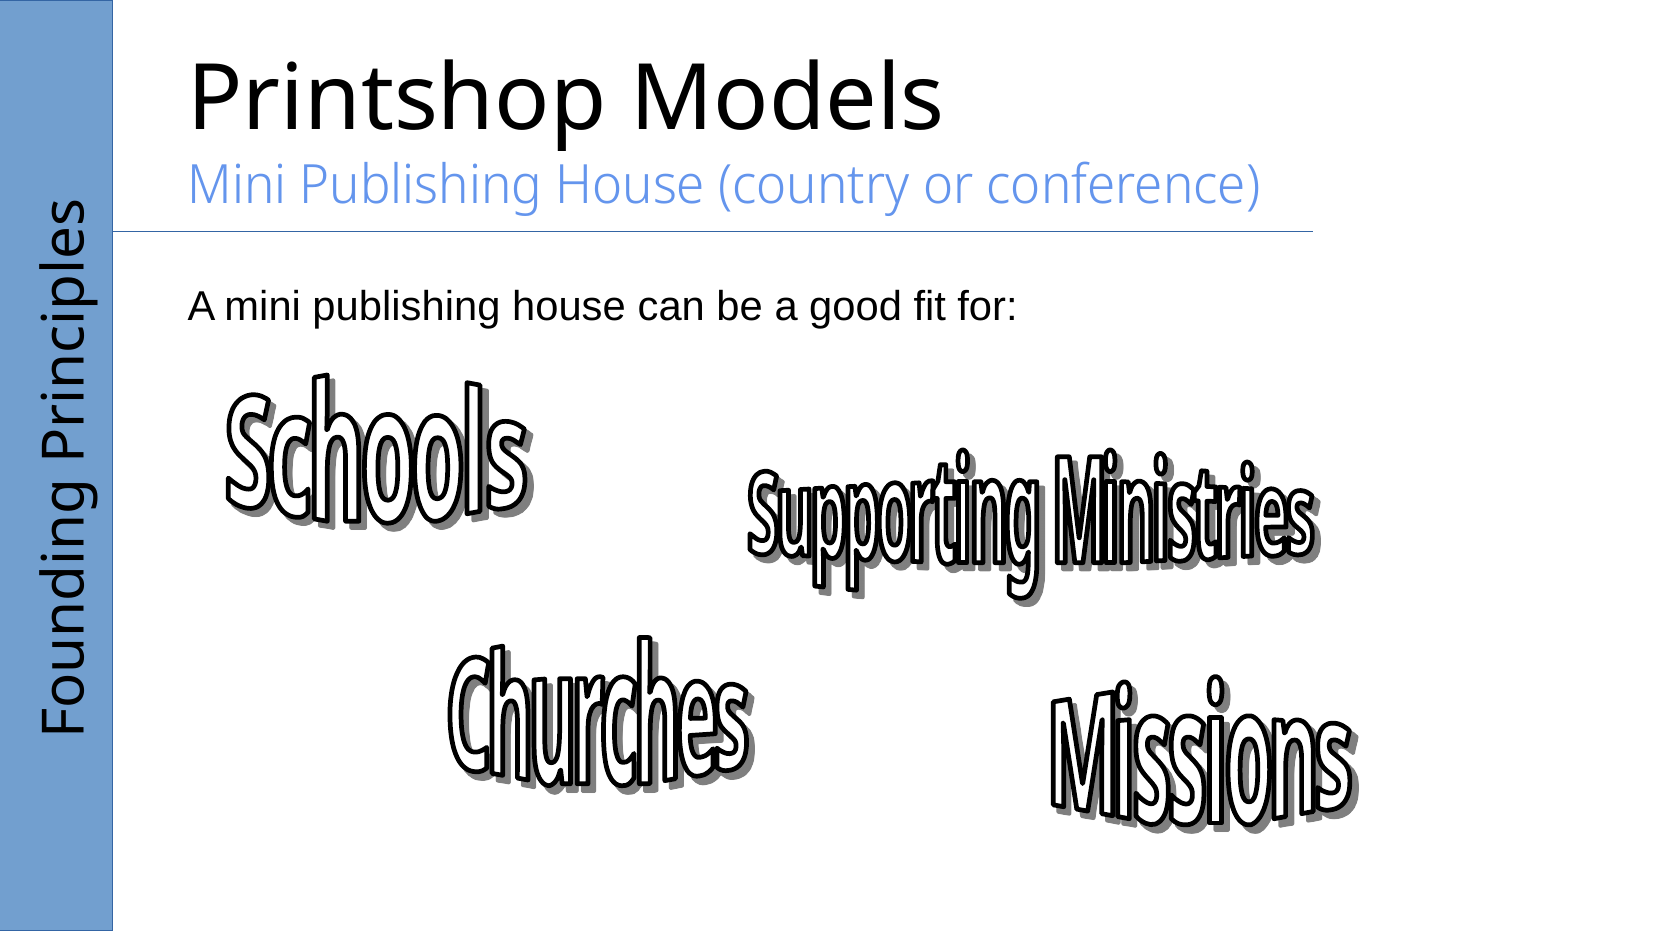

# Printshop Models
Mini Publishing House (country or conference)
A mini publishing house can be a good fit for:
Schools
Founding Principles
Supporting Ministries
Churches
Missions